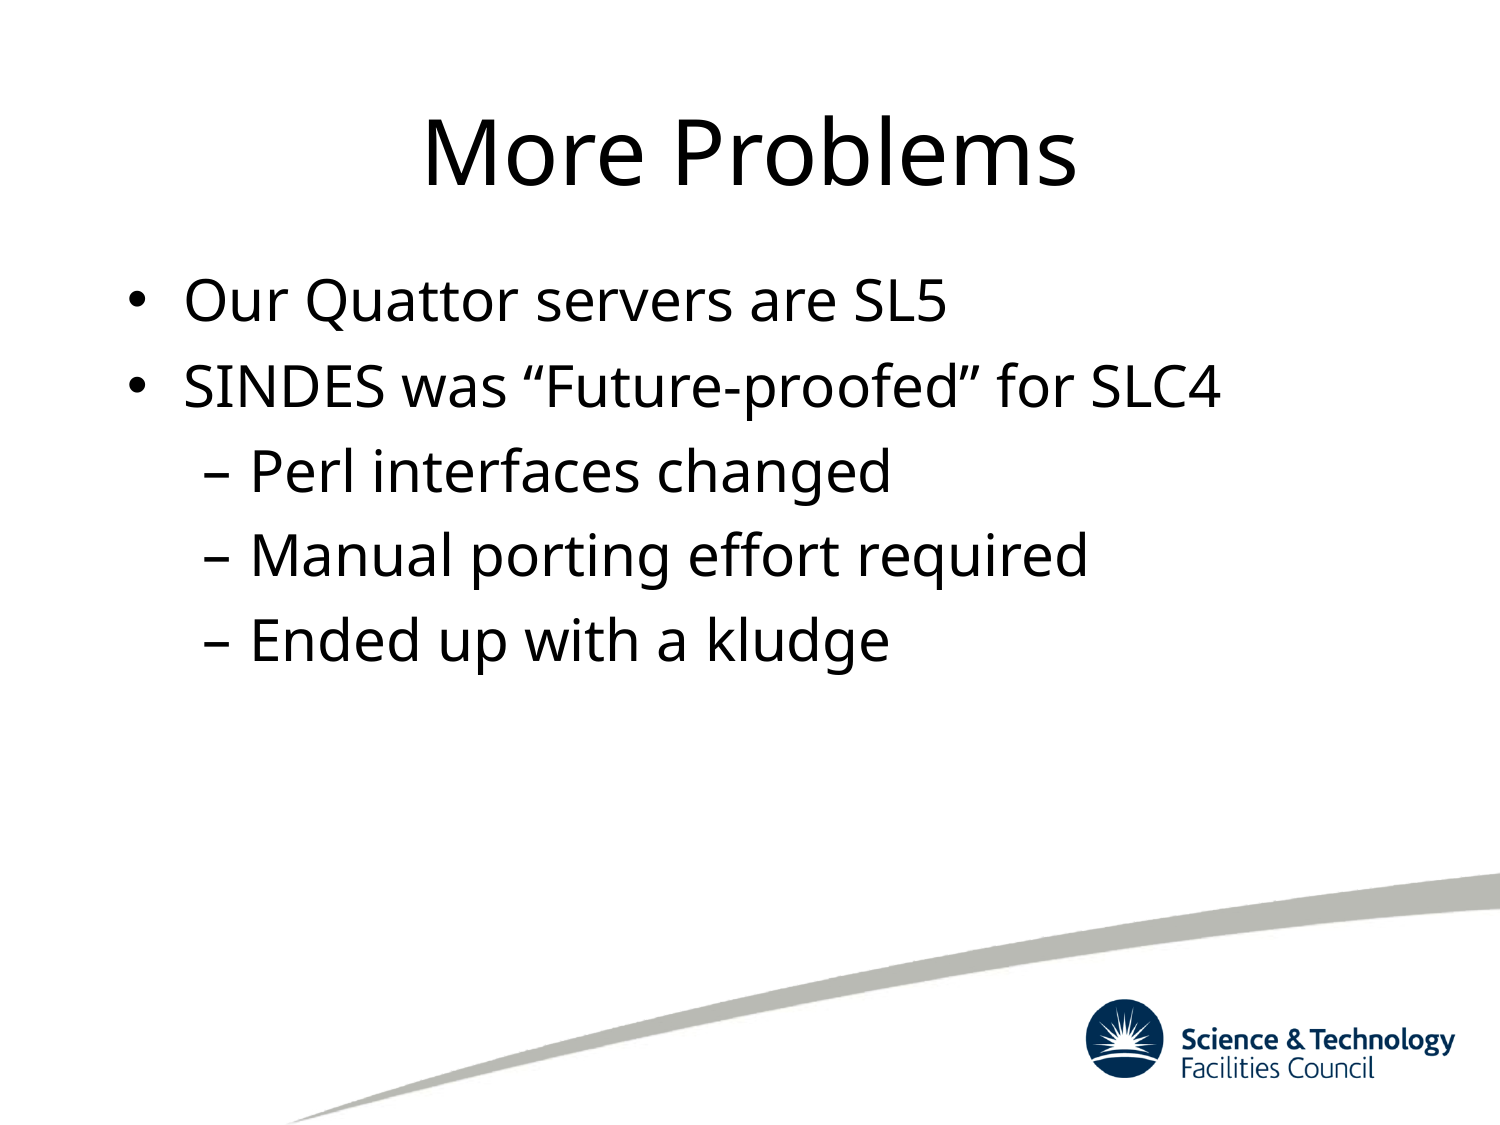

# More Problems
Our Quattor servers are SL5
SINDES was “Future-proofed” for SLC4
Perl interfaces changed
Manual porting effort required
Ended up with a kludge